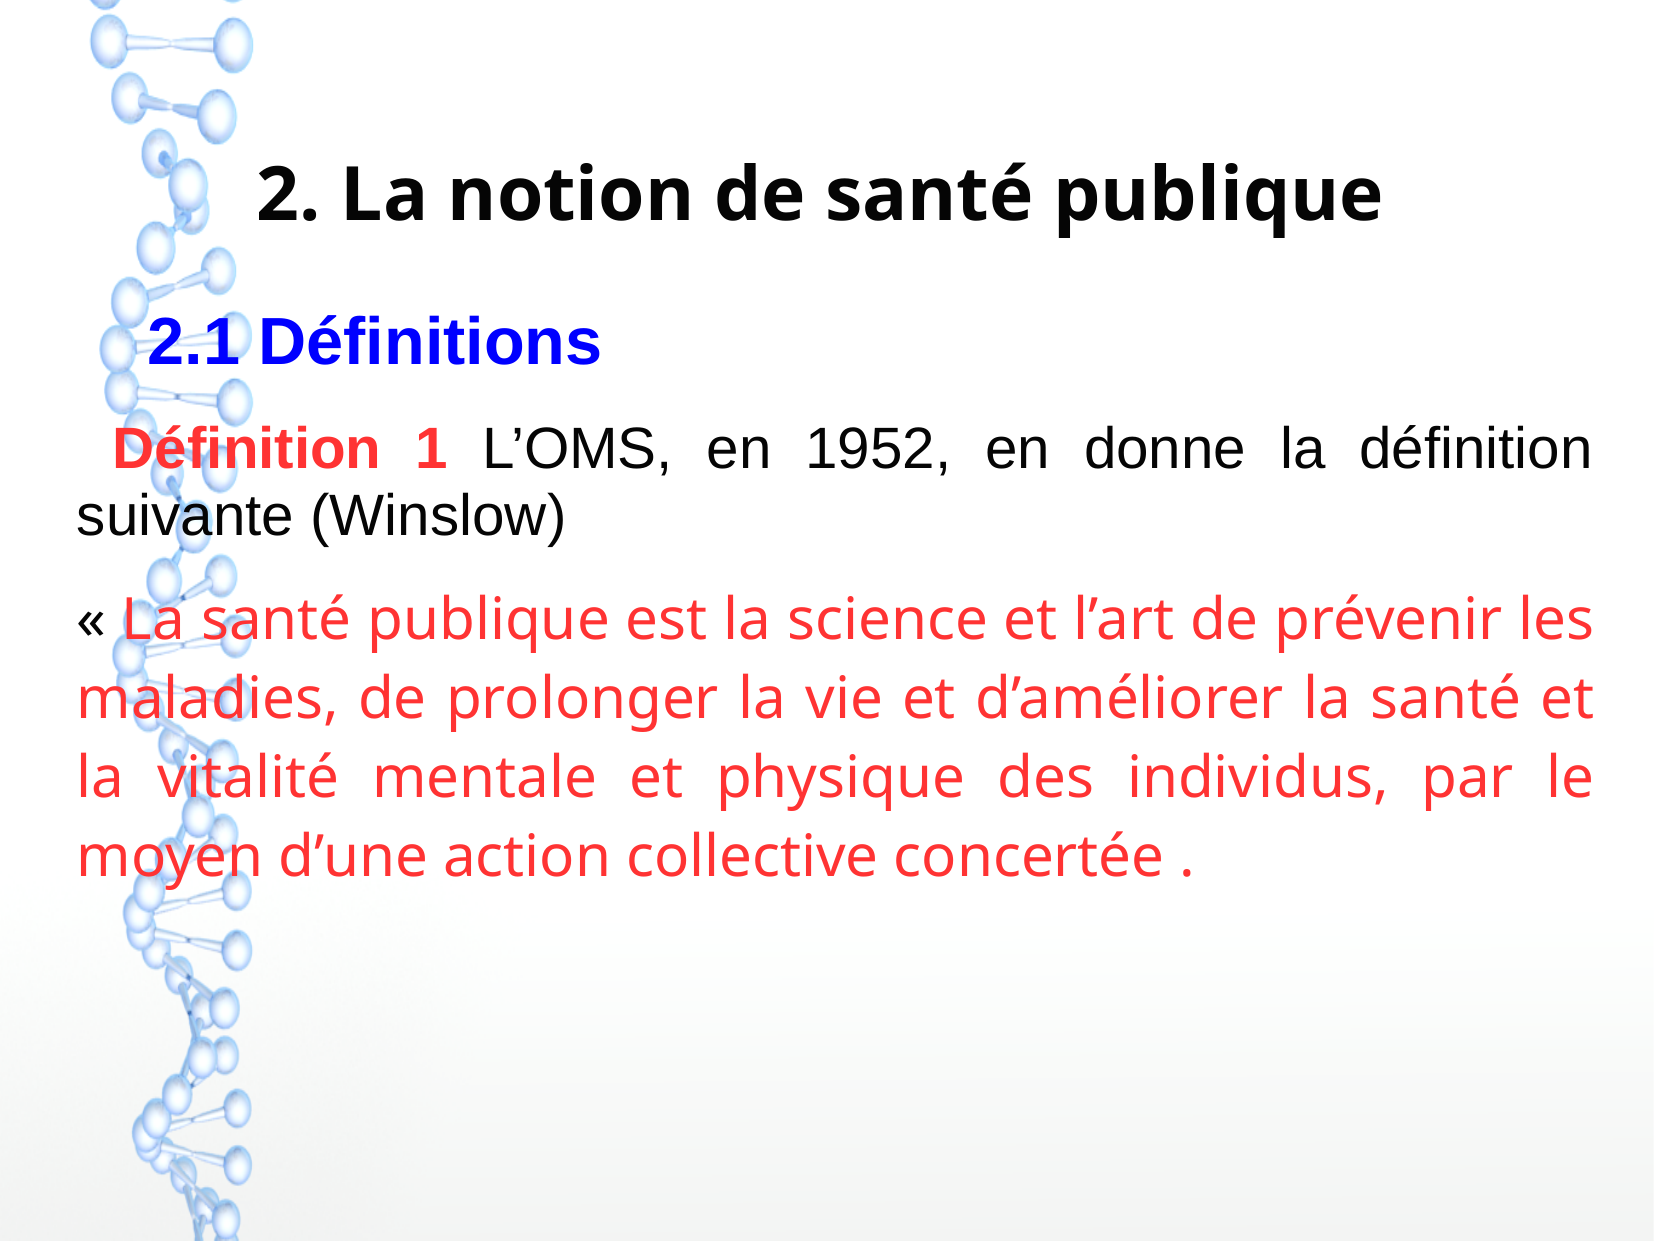

# 2. La notion de santé publique
2.1 Définitions
 Définition 1 L’OMS, en 1952, en donne la définition suivante (Winslow)
« La santé publique est la science et l’art de prévenir les maladies, de prolonger la vie et d’améliorer la santé et la vitalité mentale et physique des individus, par le moyen d’une action collective concertée .